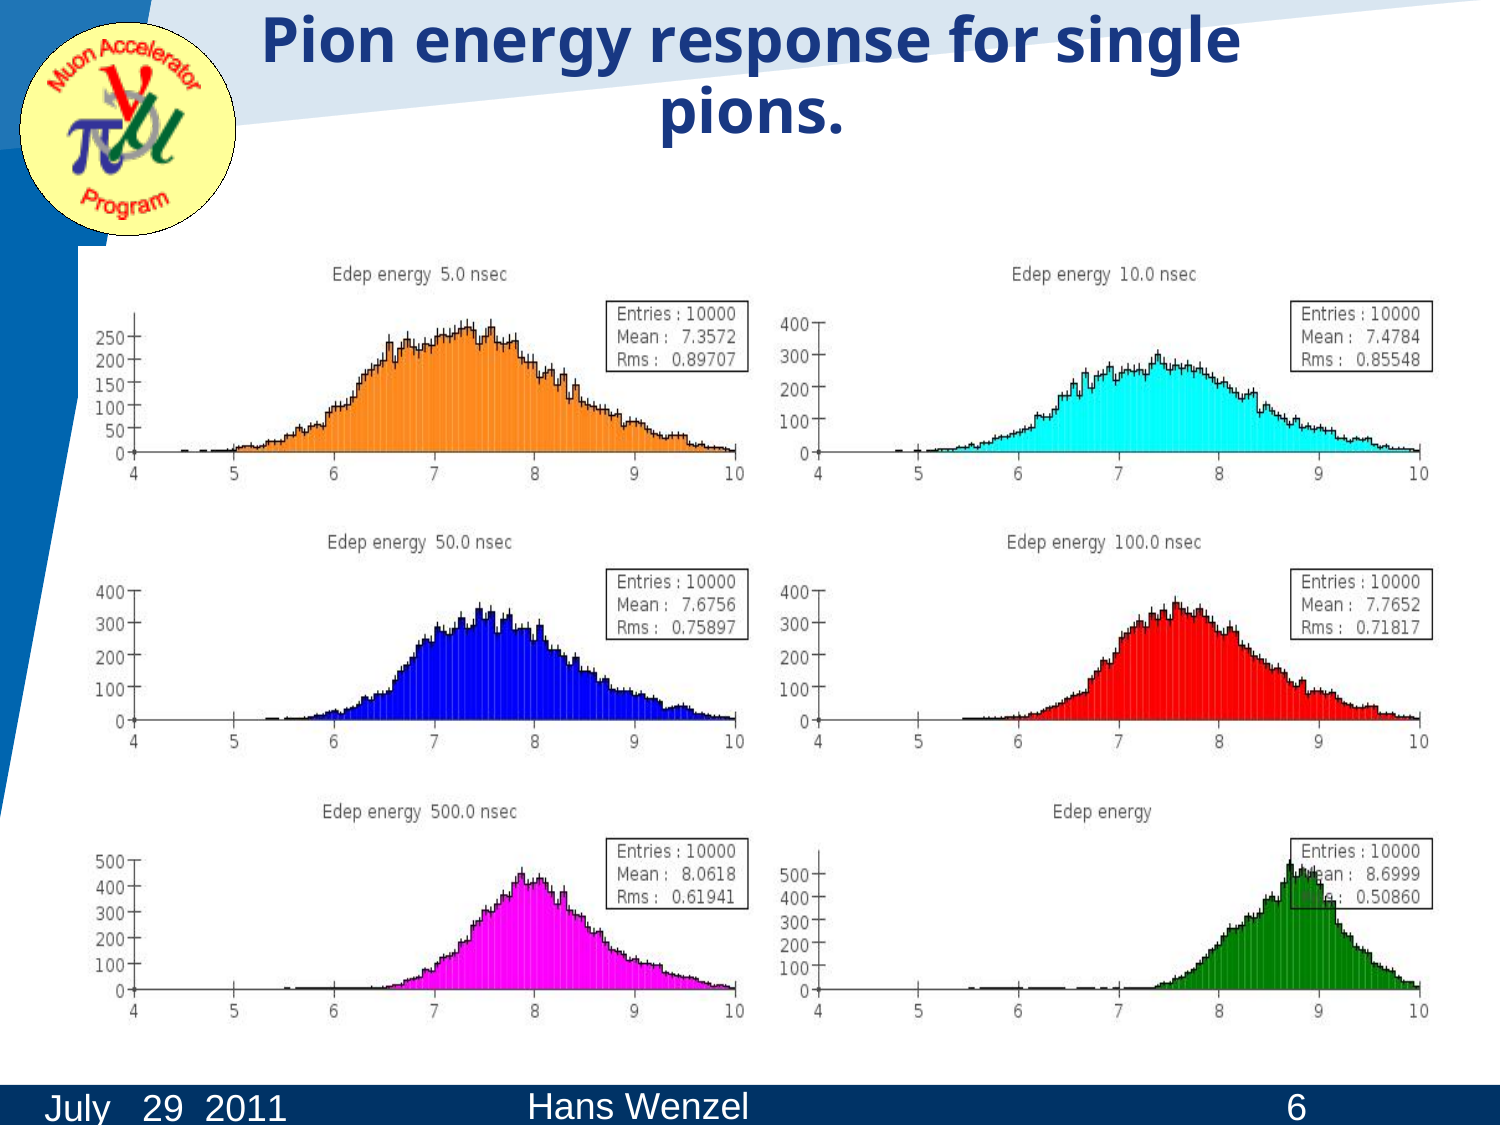

# Pion energy response for single pions.
Hans Wenzel
January 22 2009